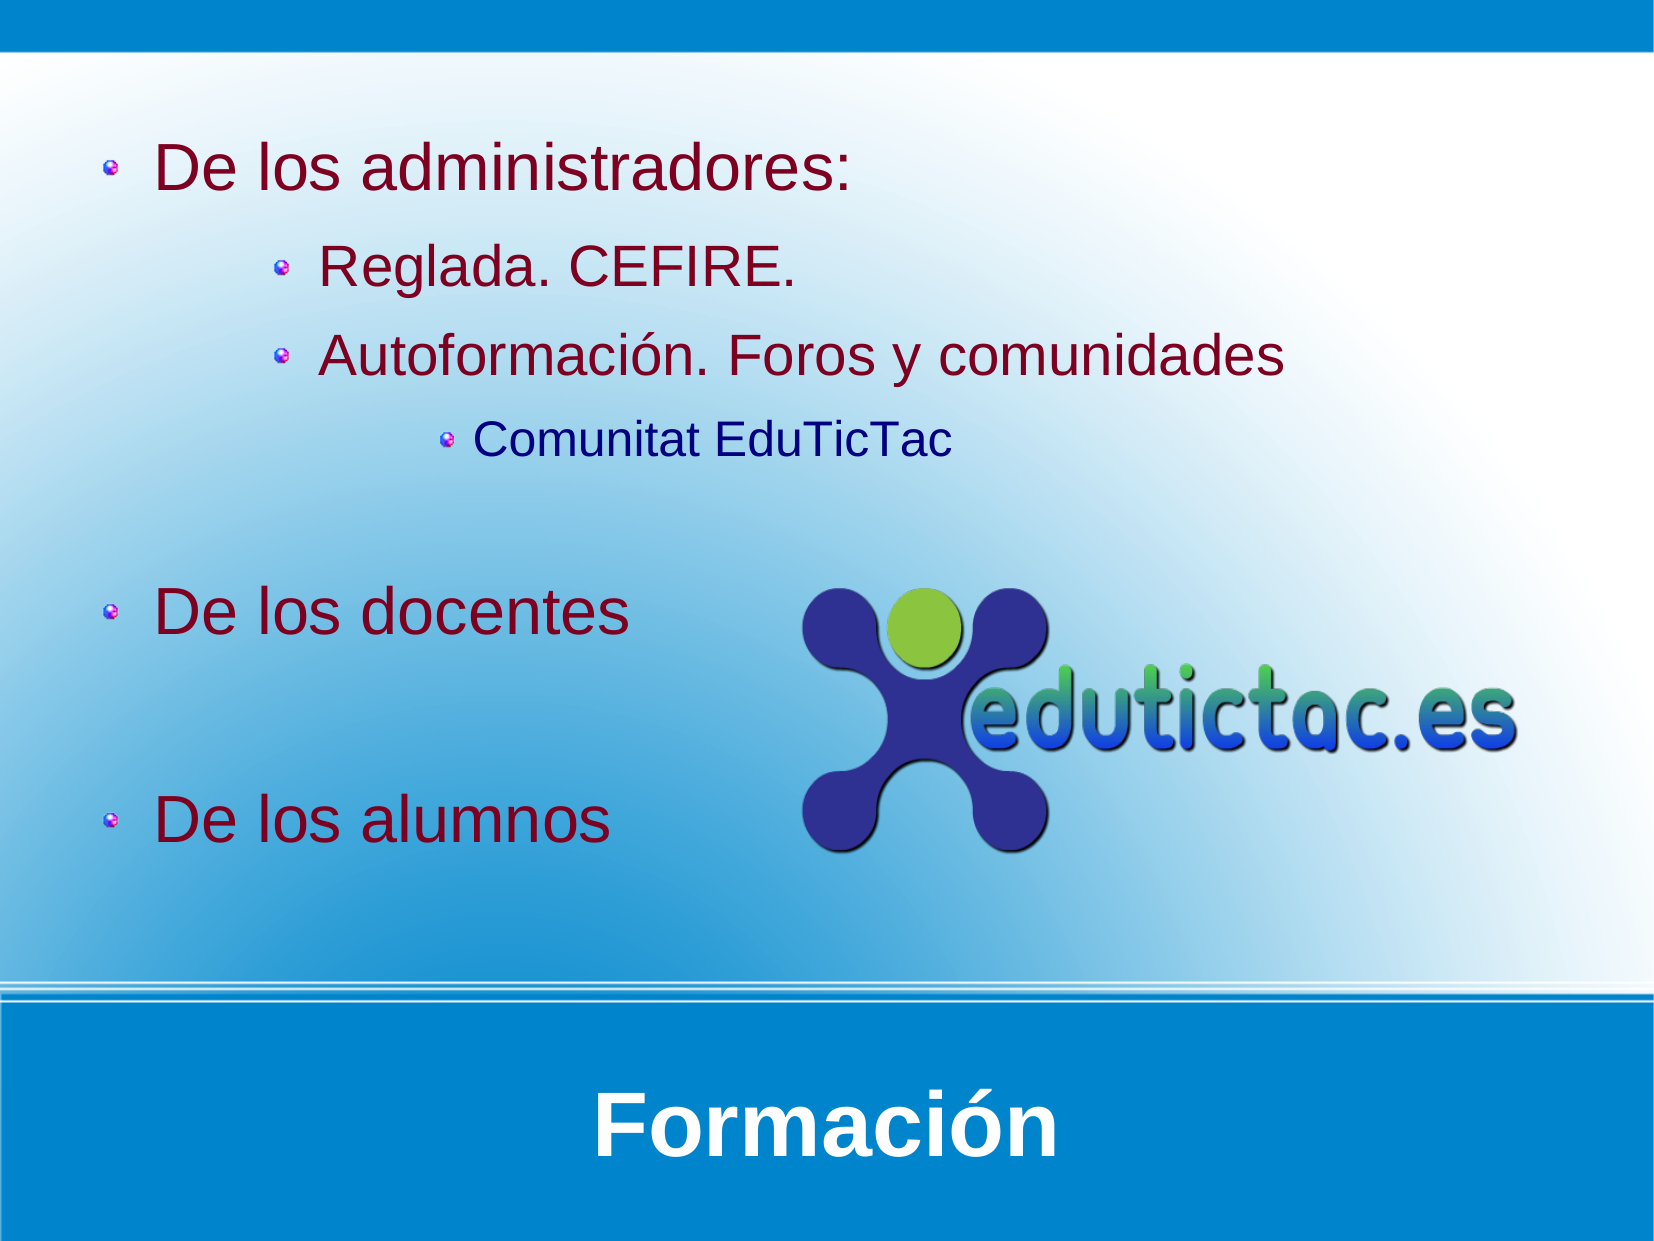

De los administradores:
Reglada. CEFIRE.
Autoformación. Foros y comunidades
Comunitat EduTicTac
De los docentes
De los alumnos
# Formación